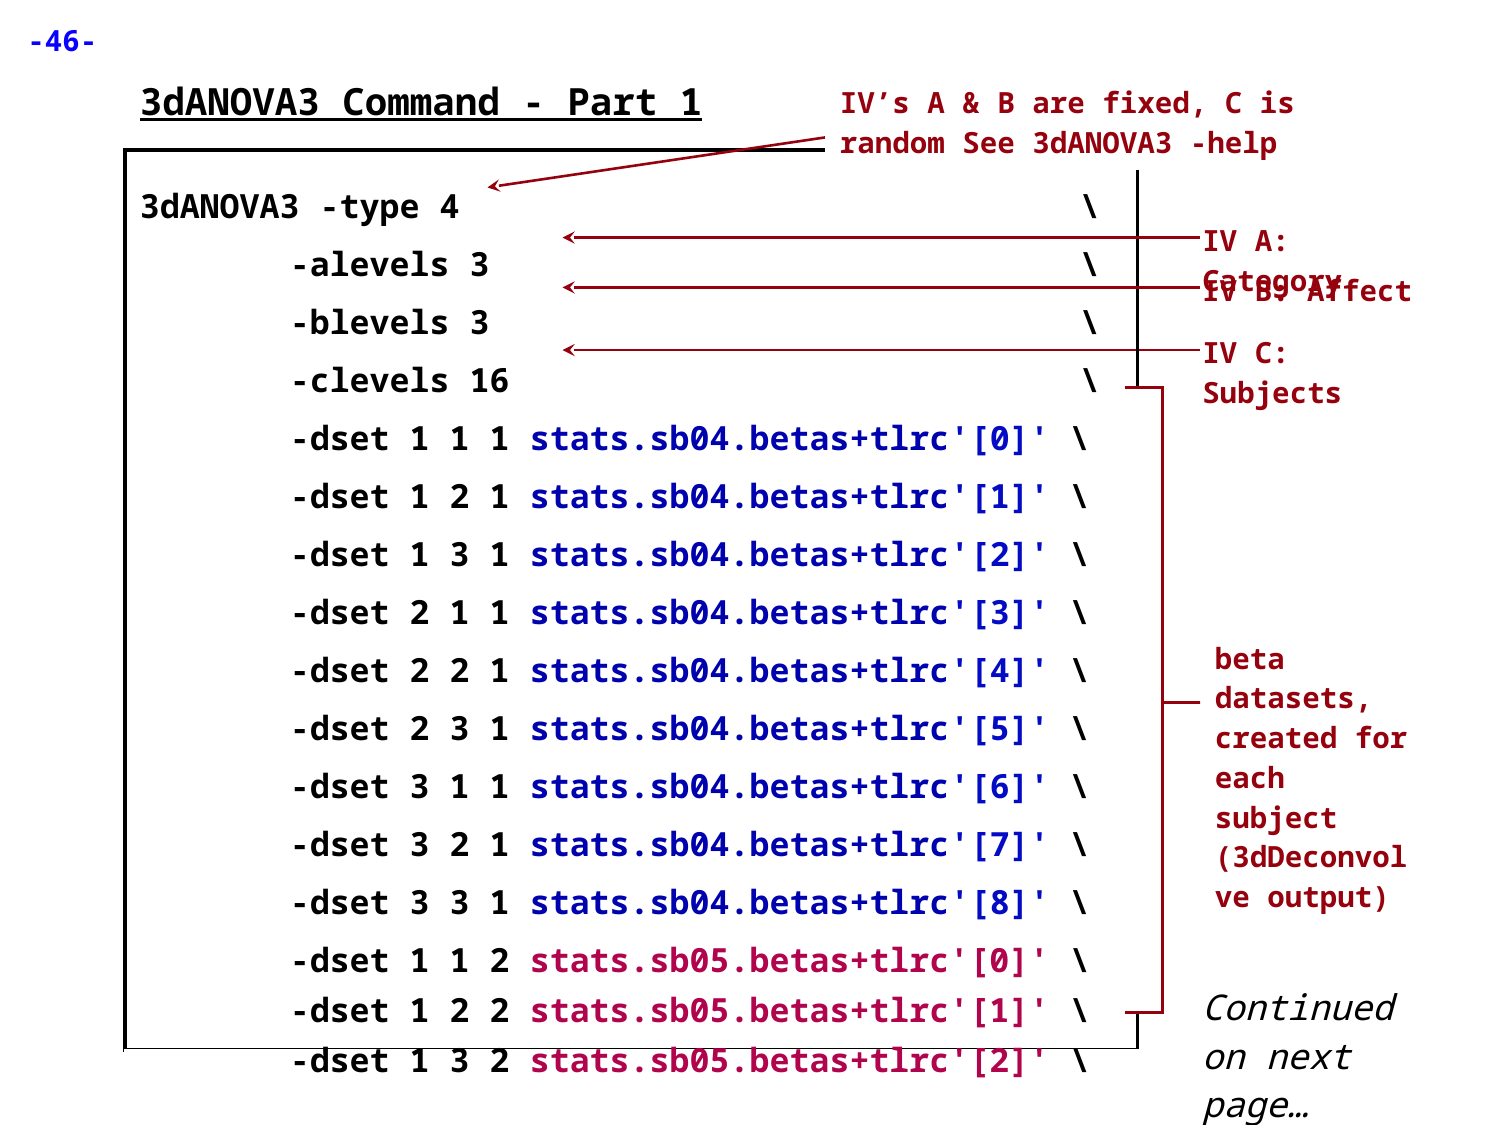

# 3dANOVA3 Command - Part 1
3dANOVA3 -type 4 			 	 \
		-alevels 3 			 	 \
		-blevels 3 			 	 \
		-clevels 16			 	 \
		-dset 1 1 1 stats.sb04.betas+tlrc'[0]' \
		-dset 1 2 1 stats.sb04.betas+tlrc'[1]' \
		-dset 1 3 1 stats.sb04.betas+tlrc'[2]' \
		-dset 2 1 1 stats.sb04.betas+tlrc'[3]' \
		-dset 2 2 1 stats.sb04.betas+tlrc'[4]' \
		-dset 2 3 1 stats.sb04.betas+tlrc'[5]' \
		-dset 3 1 1 stats.sb04.betas+tlrc'[6]' \
		-dset 3 2 1 stats.sb04.betas+tlrc'[7]' \
		-dset 3 3 1 stats.sb04.betas+tlrc'[8]' \
		-dset 1 1 2 stats.sb05.betas+tlrc'[0]' \		-dset 1 2 2 stats.sb05.betas+tlrc'[1]' \ 		-dset 1 3 2 stats.sb05.betas+tlrc'[2]' \
IV’s A & B are fixed, C is random See 3dANOVA3 -help
IV A: Category
IV B: Affect
IV C: Subjects
beta datasets, created for each subject (3dDeconvolve output)
Continued on next page…